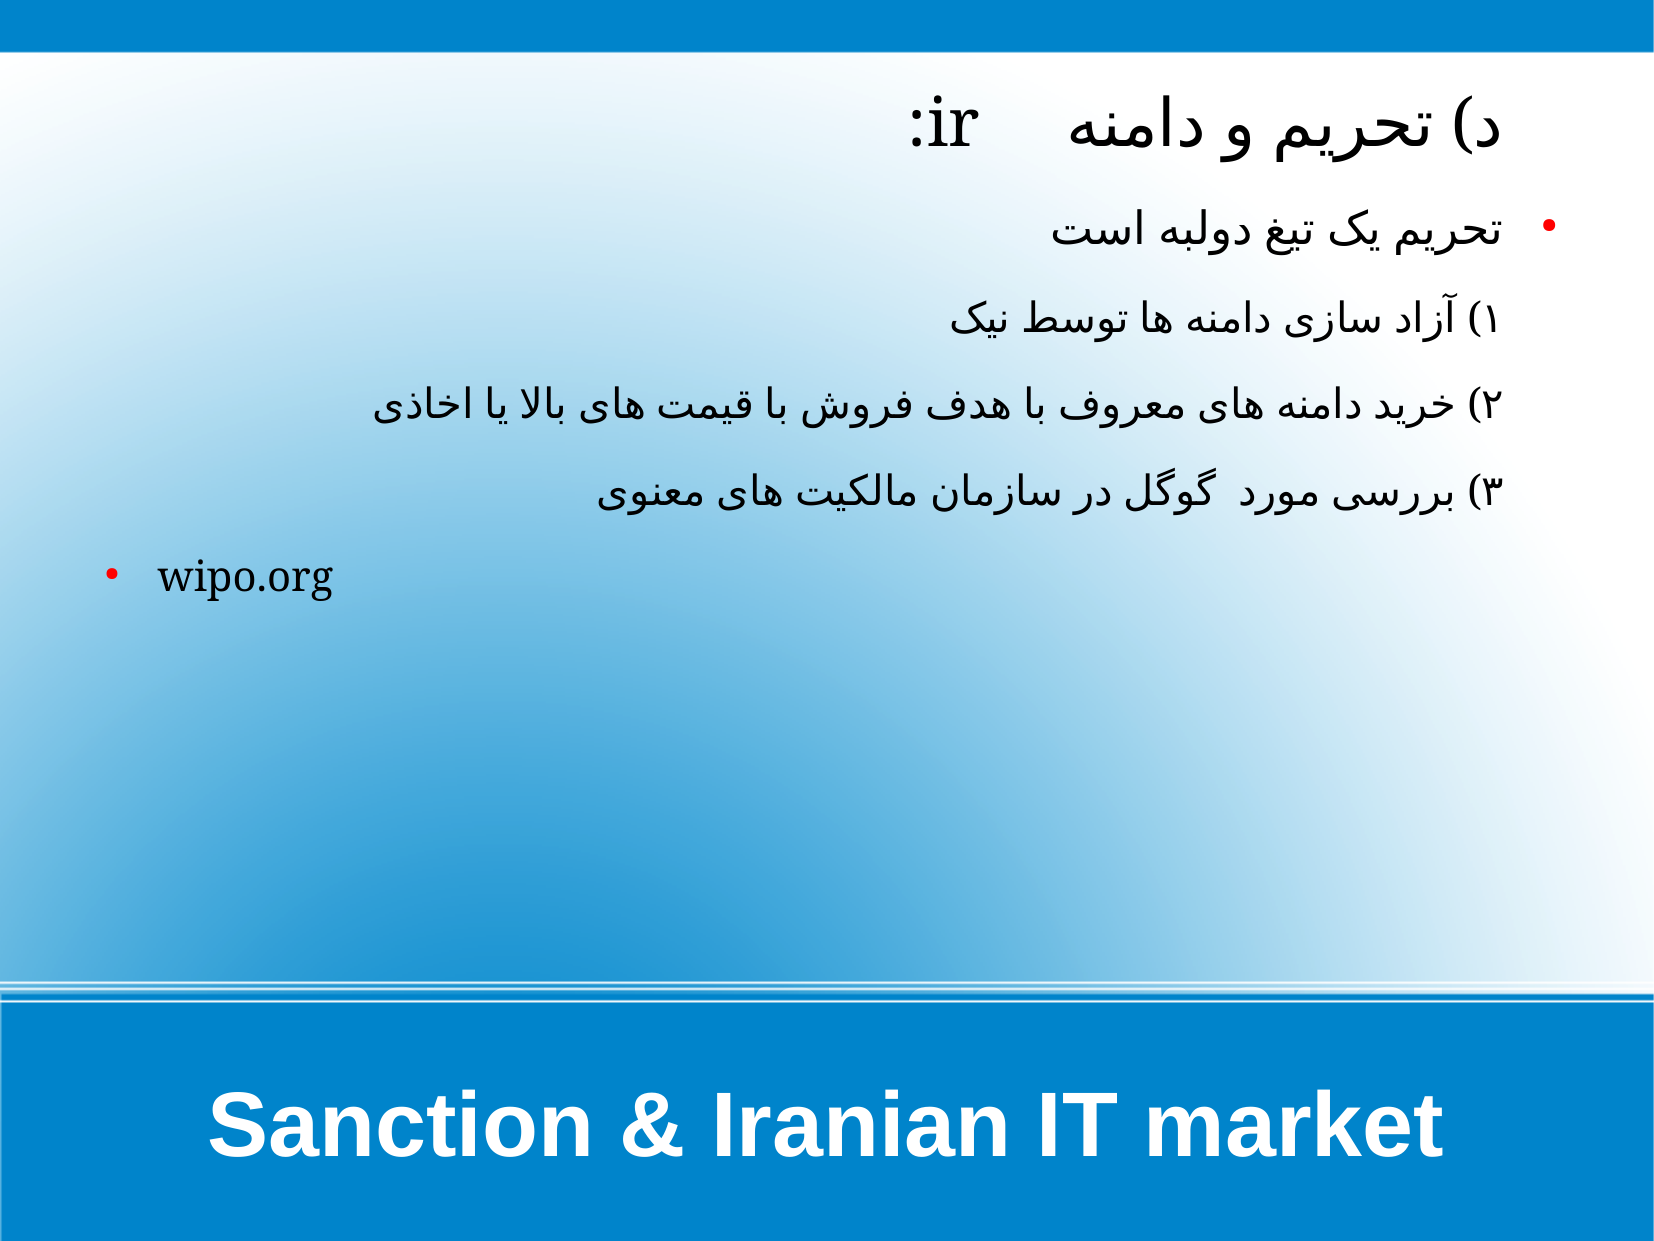

د) تحریم و دامنه ir:
تحریم یک تیغ دولبه است
۱) آزاد سازی دامنه ها توسط نیک
۲) خرید دامنه های معروف با هدف فروش با قیمت های بالا یا اخاذی
۳) بررسی مورد گوگل در سازمان مالکیت های معنوی
wipo.org
# Sanction & Iranian IT market